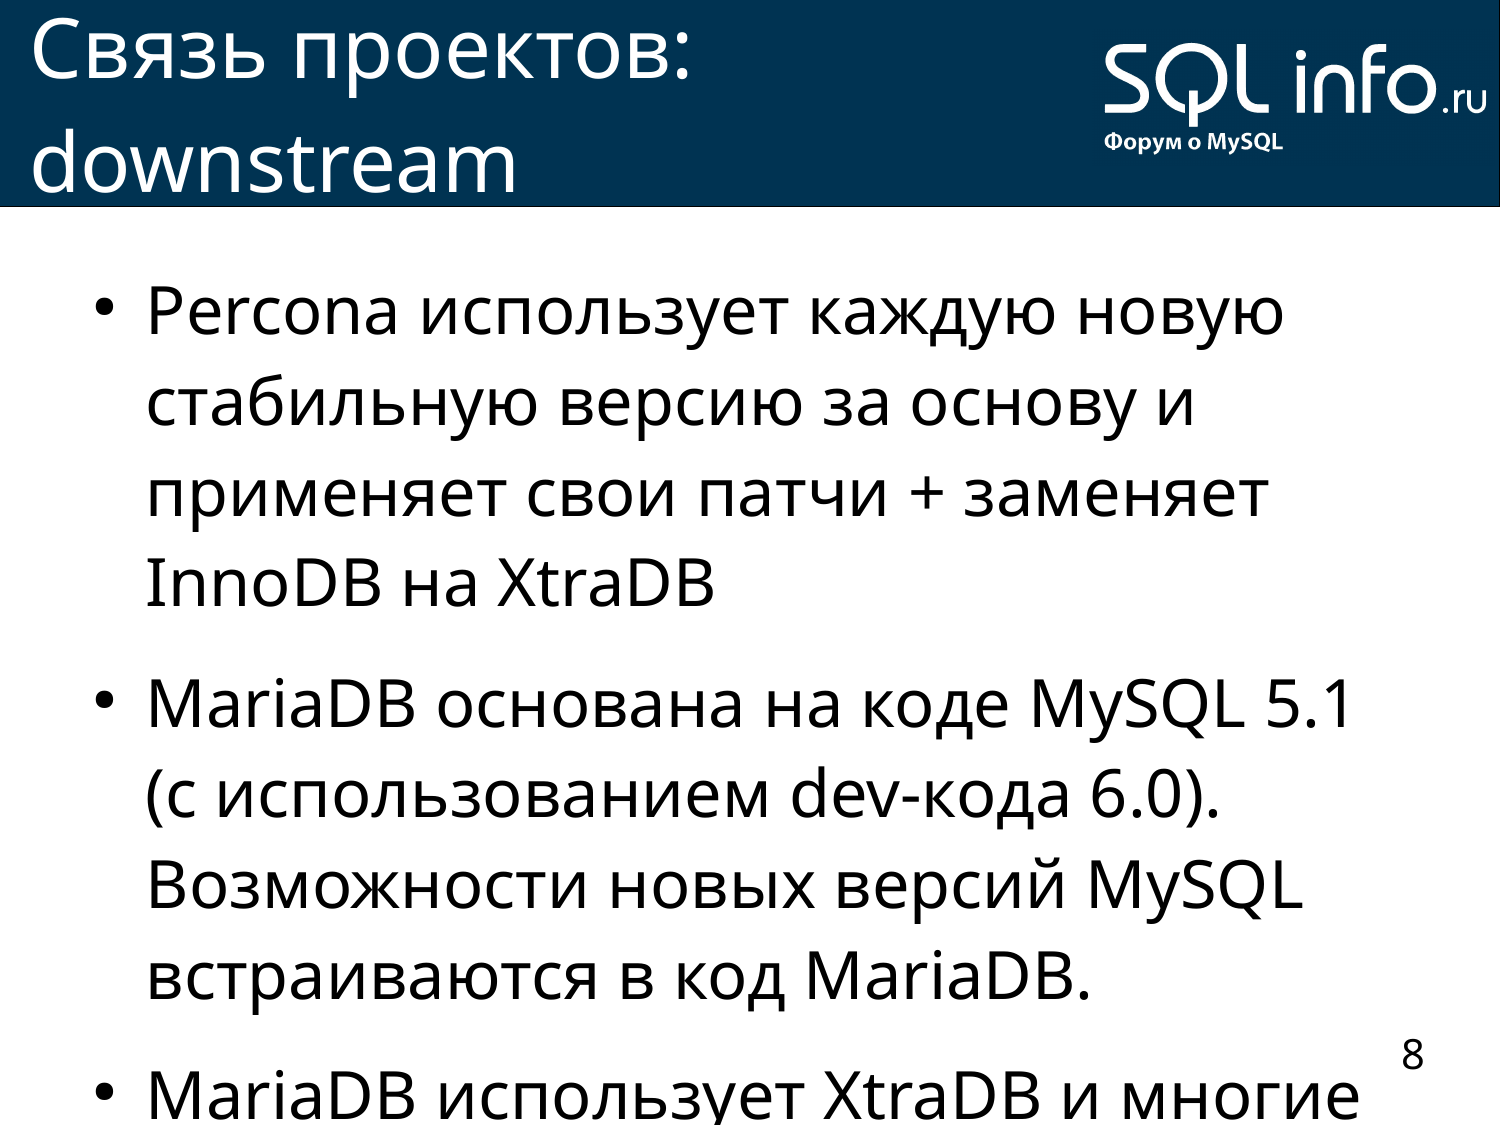

# Связь проектов: downstream
Percona использует каждую новую стабильную версию за основу и применяет свои патчи + заменяет InnoDB на XtraDB
MariaDB основана на коде MySQL 5.1 (с использованием dev-кода 6.0). Возможности новых версий MySQL встраиваются в код MariaDB.
MariaDB использует XtraDB и многие патчи Percona
8